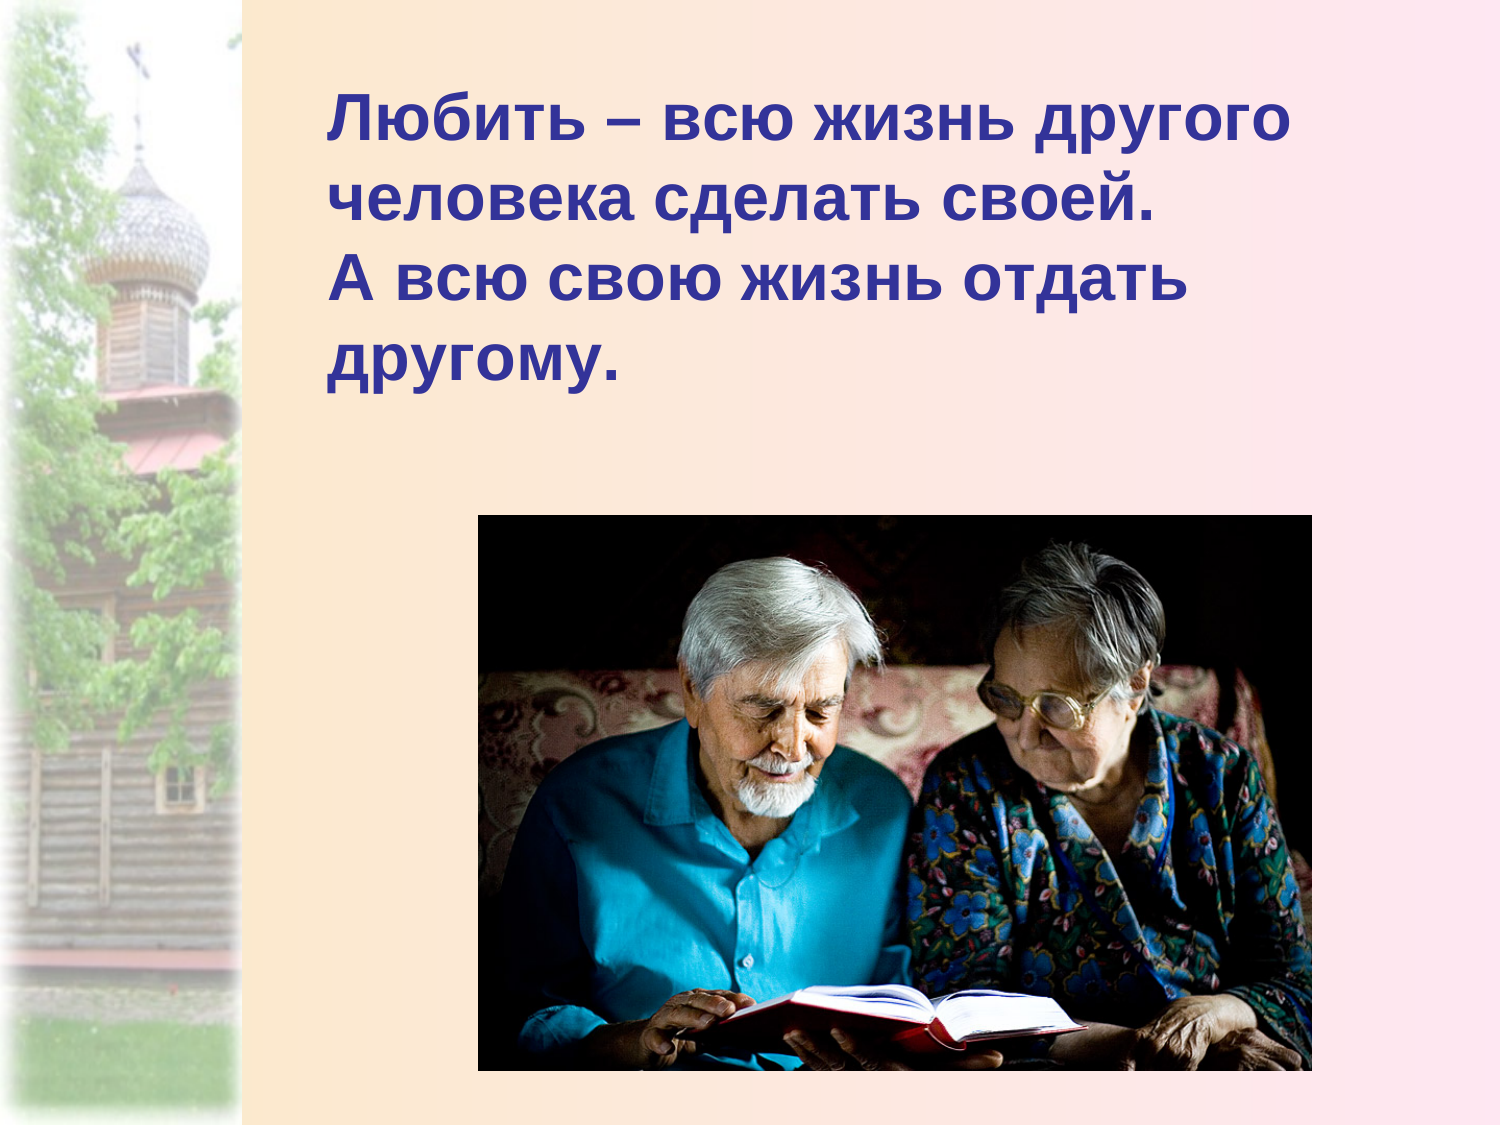

Любить – всю жизнь другого человека сделать своей.
А всю свою жизнь отдать другому.